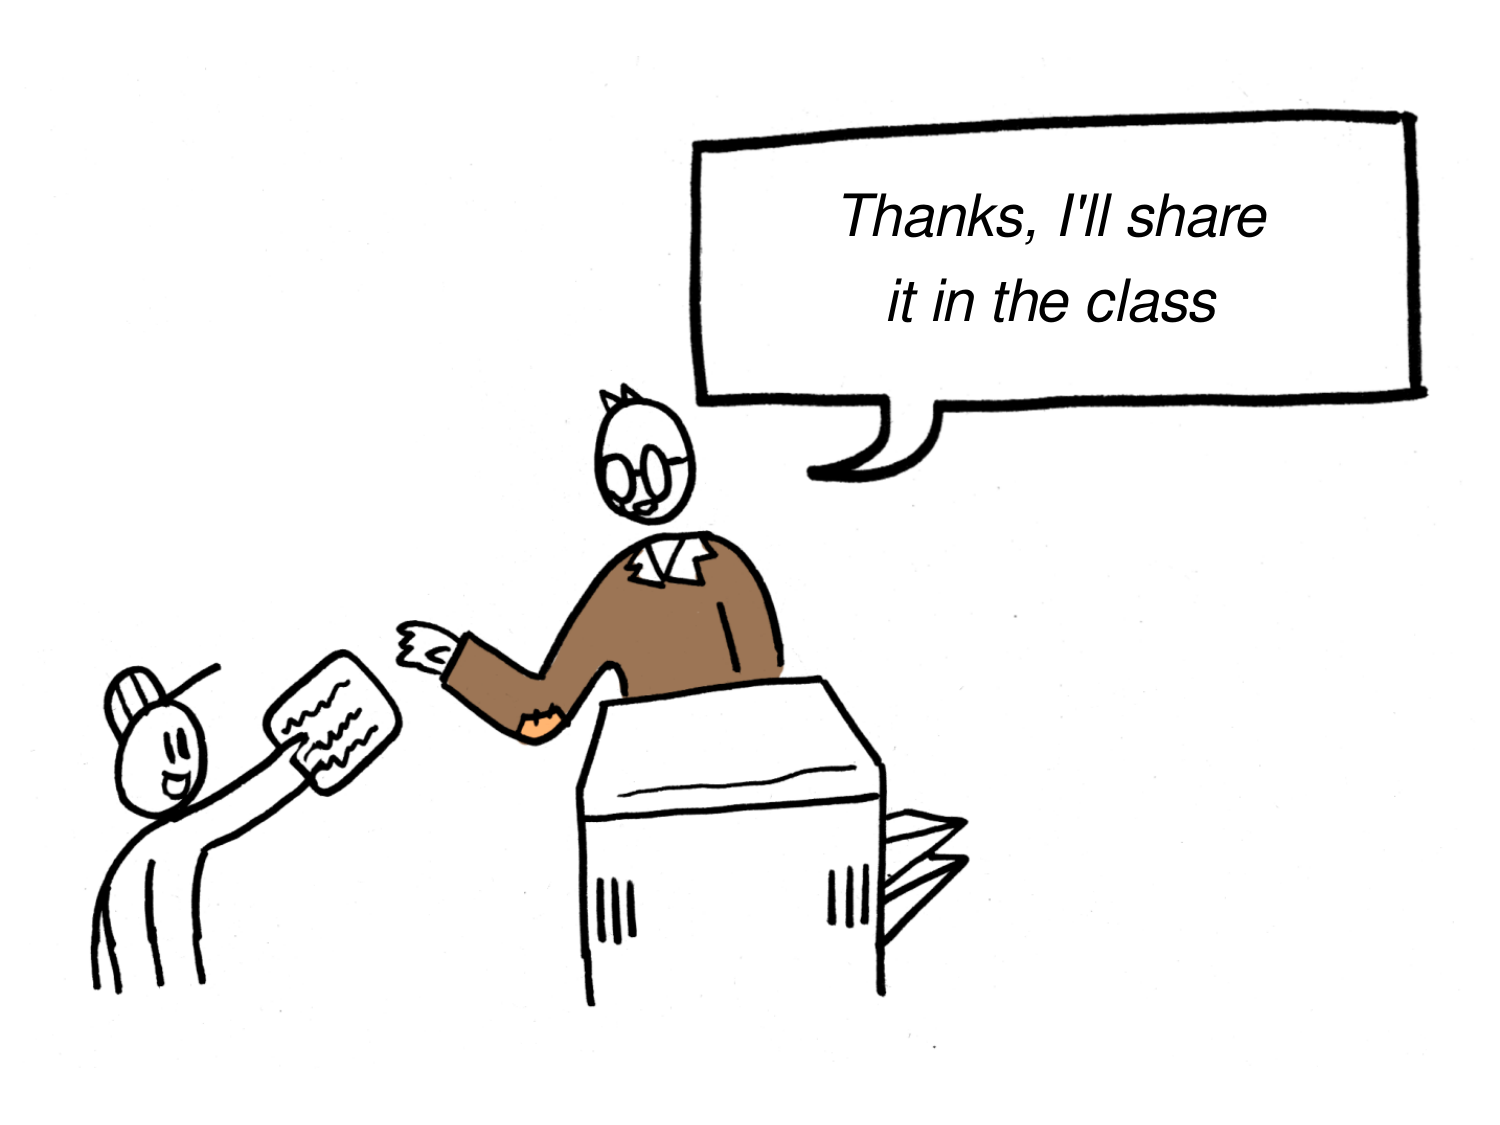

Thanks, I'll share
it in the class